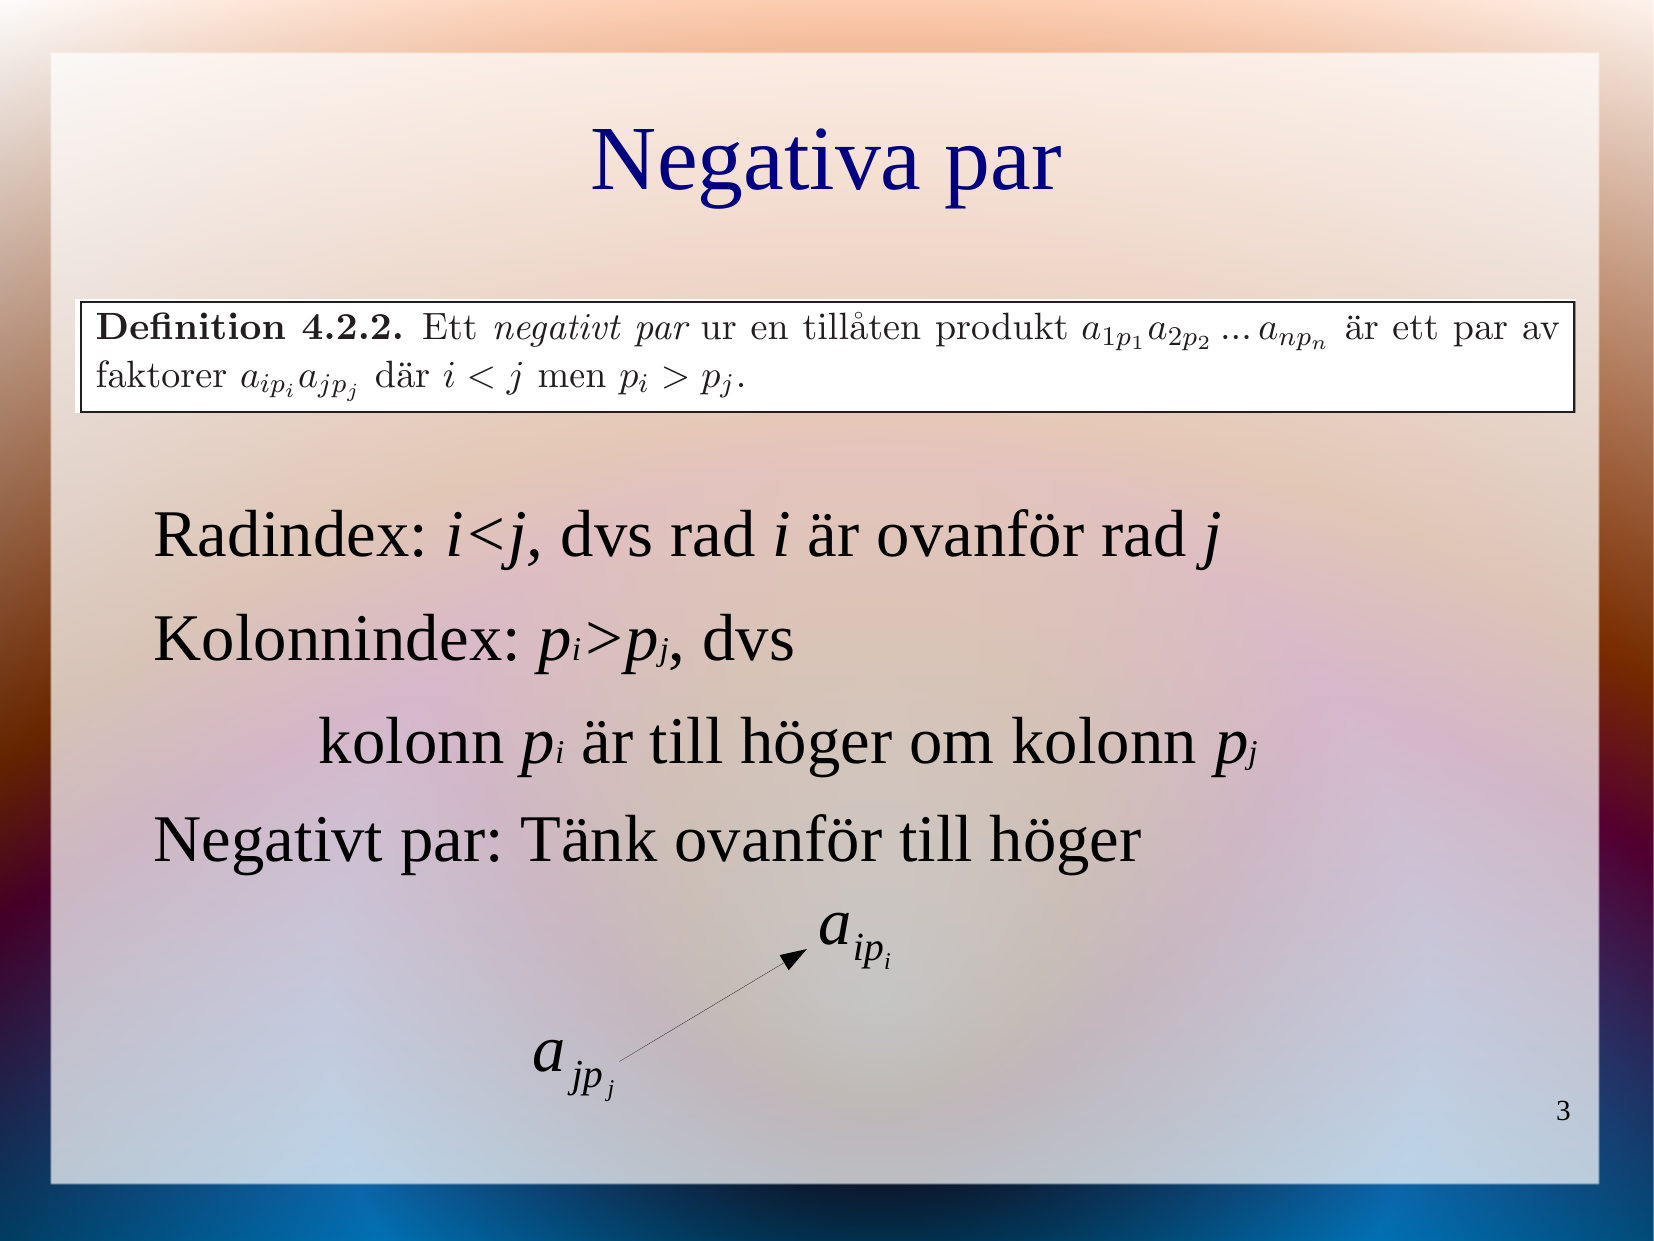

# Negativa par
Radindex: i<j, dvs rad i är ovanför rad j
Kolonnindex: pi>pj, dvs
kolonn pi är till höger om kolonn pj
Negativt par: Tänk ovanför till höger
3